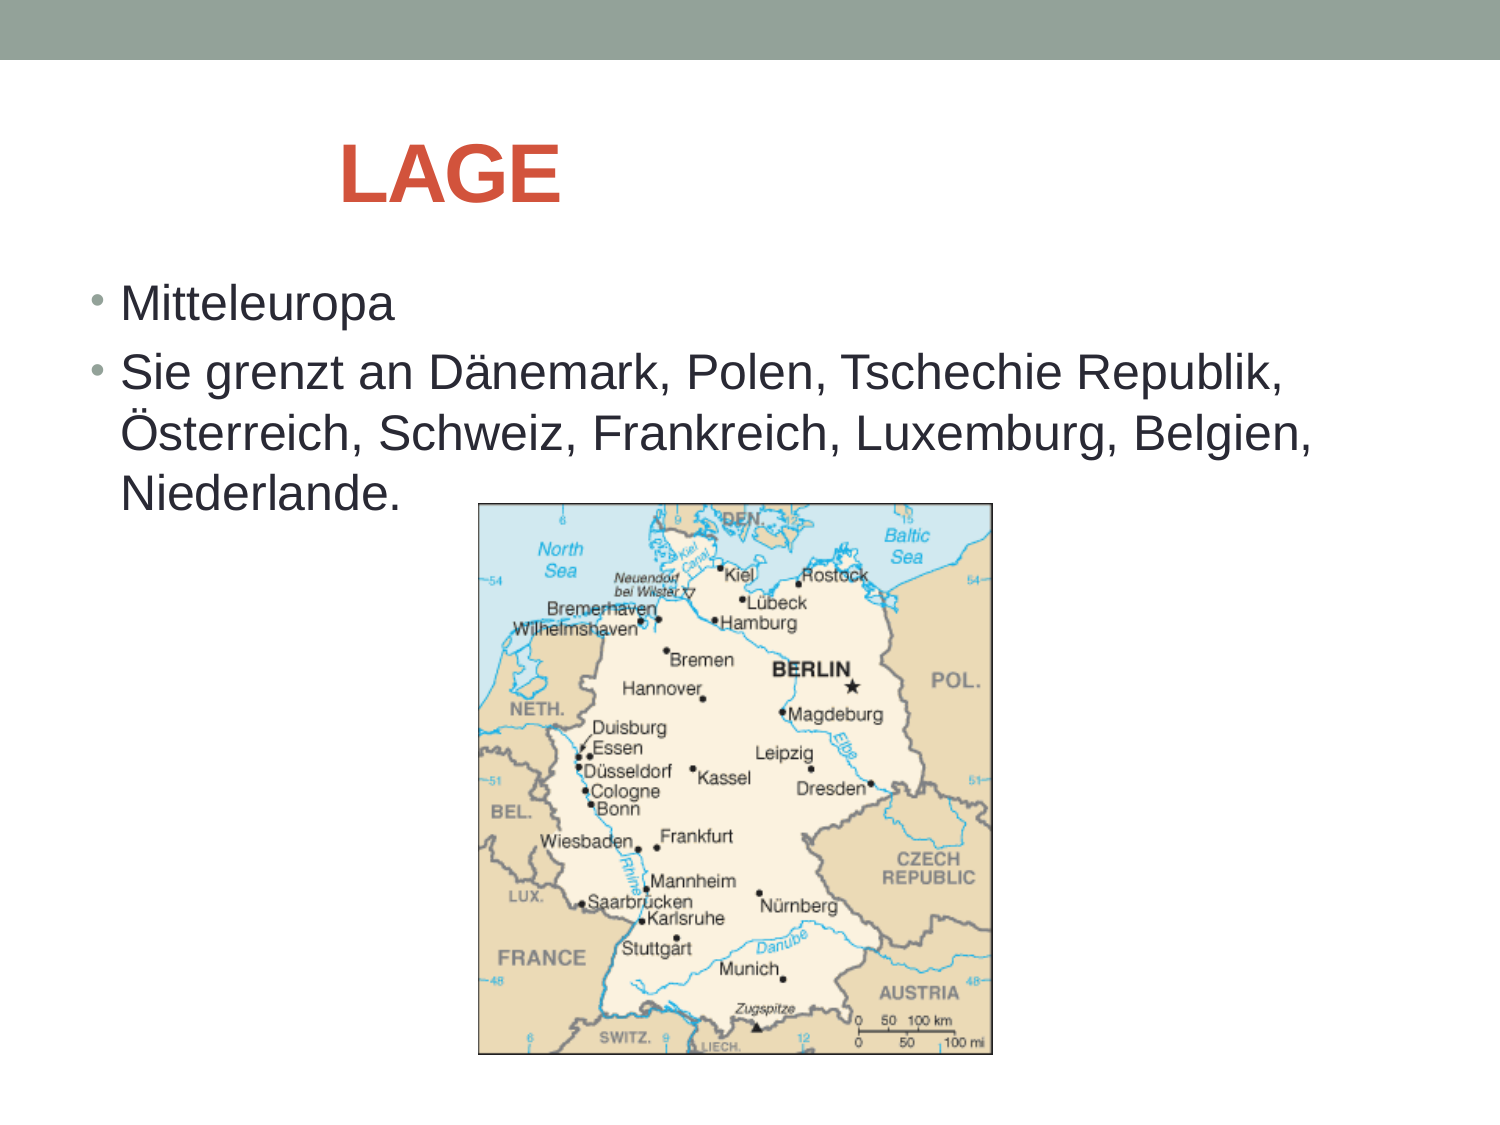

# LAGE
Mitteleuropa
Sie grenzt an Dänemark, Polen, Tschechie Republik, Österreich, Schweiz, Frankreich, Luxemburg, Belgien, Niederlande.